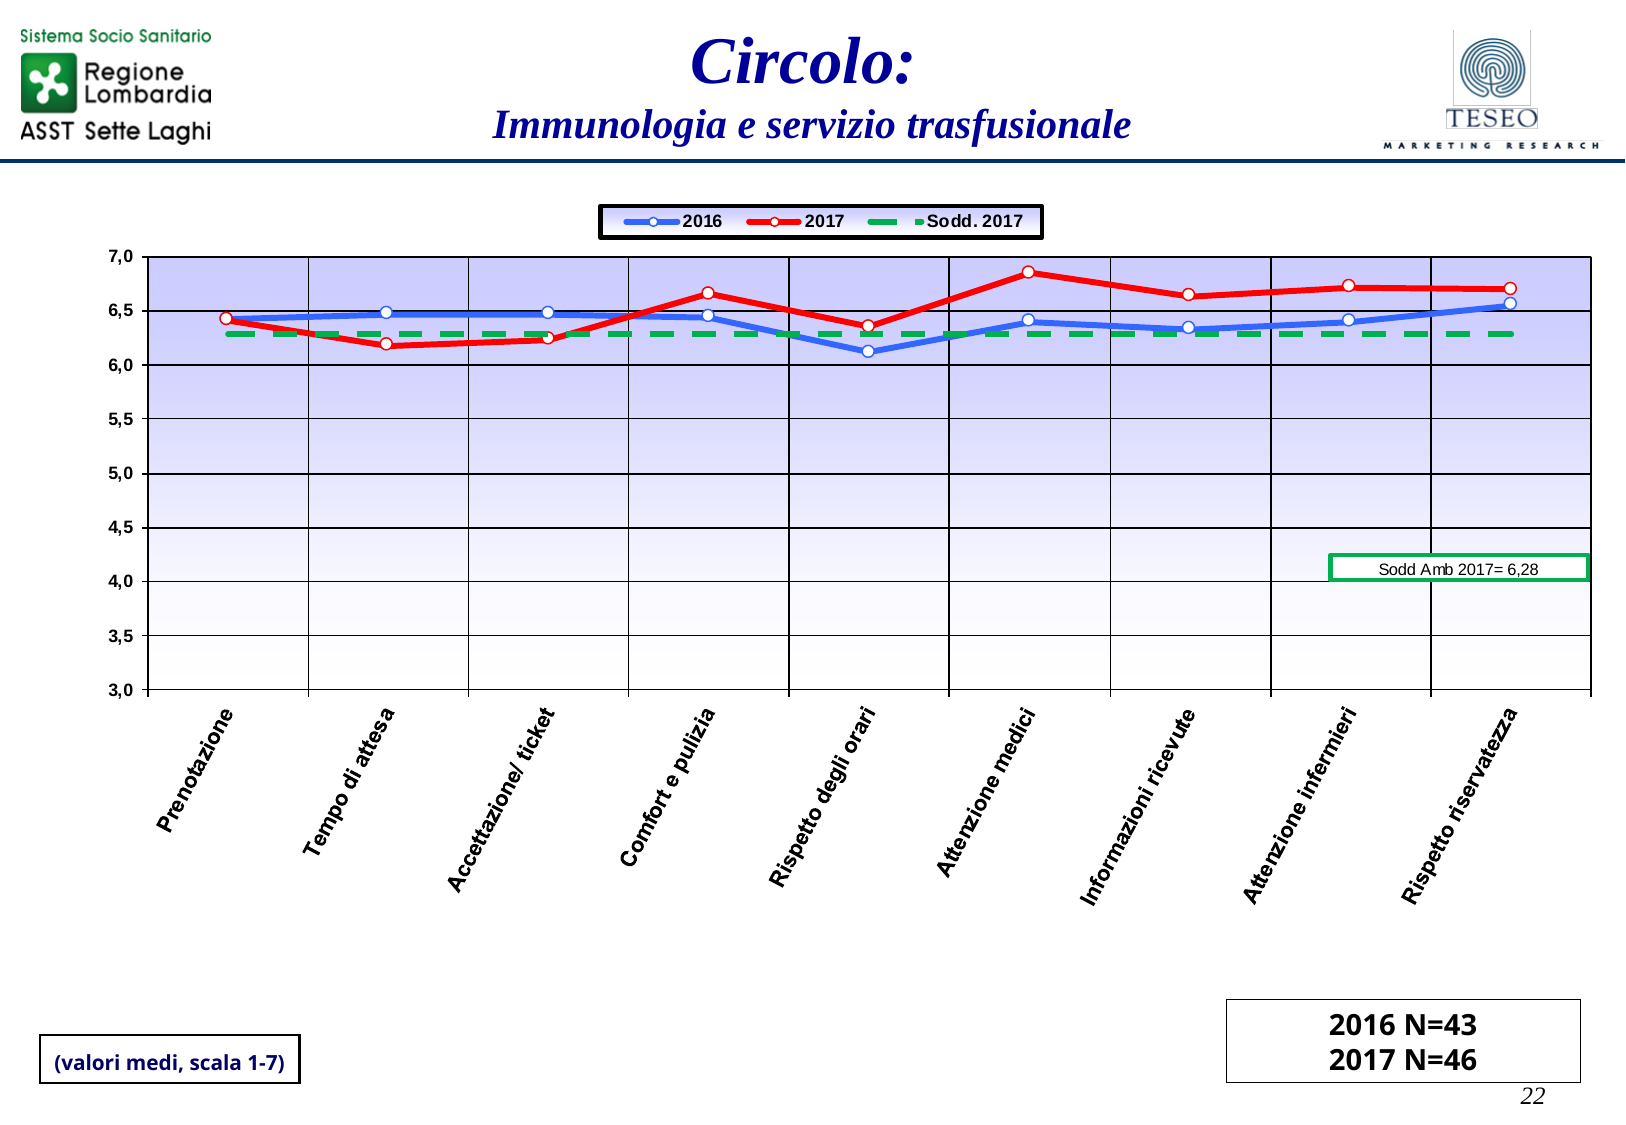

Circolo:
Immunologia e servizio trasfusionale
2016 N=43
2017 N=46
(valori medi, scala 1-7)